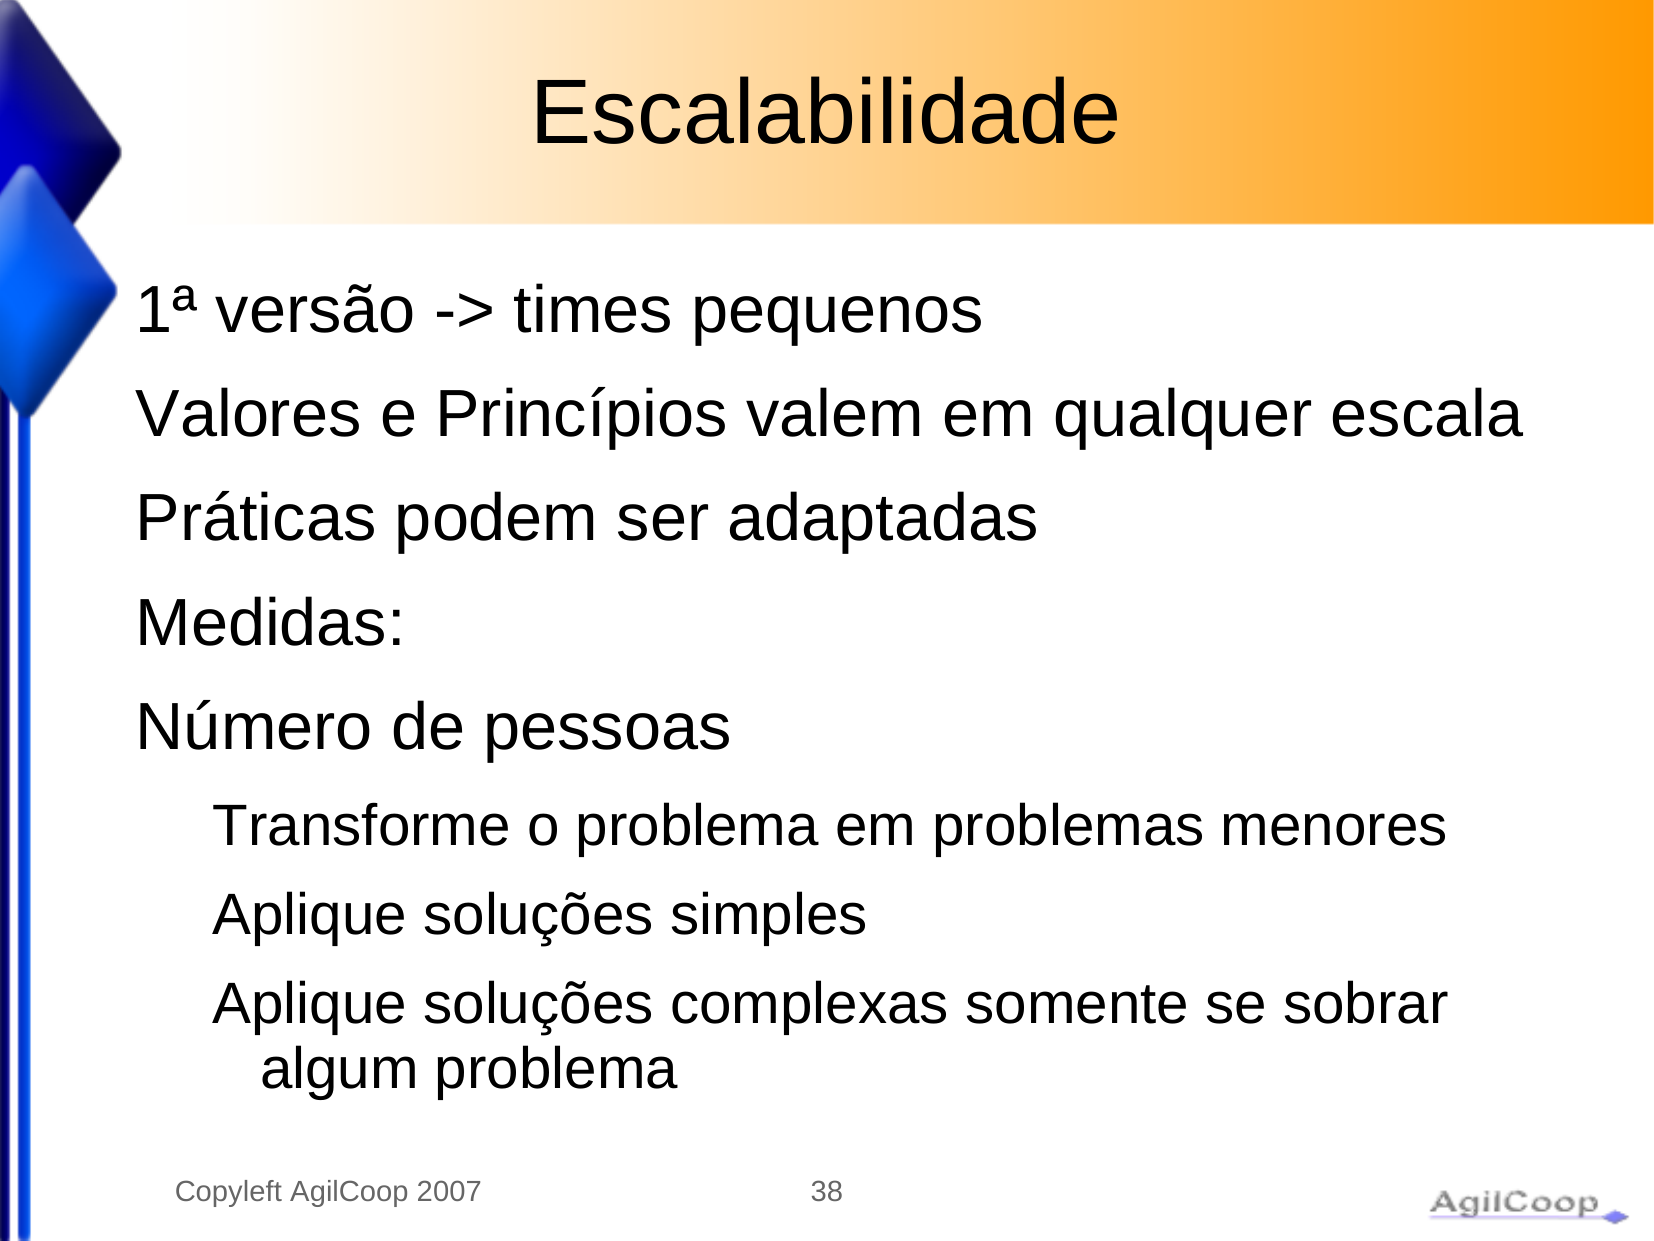

# Escalabilidade
1ª versão -> times pequenos
Valores e Princípios valem em qualquer escala
Práticas podem ser adaptadas
Medidas:
Número de pessoas
Transforme o problema em problemas menores
Aplique soluções simples
Aplique soluções complexas somente se sobrar algum problema
Copyleft AgilCoop 2007
38